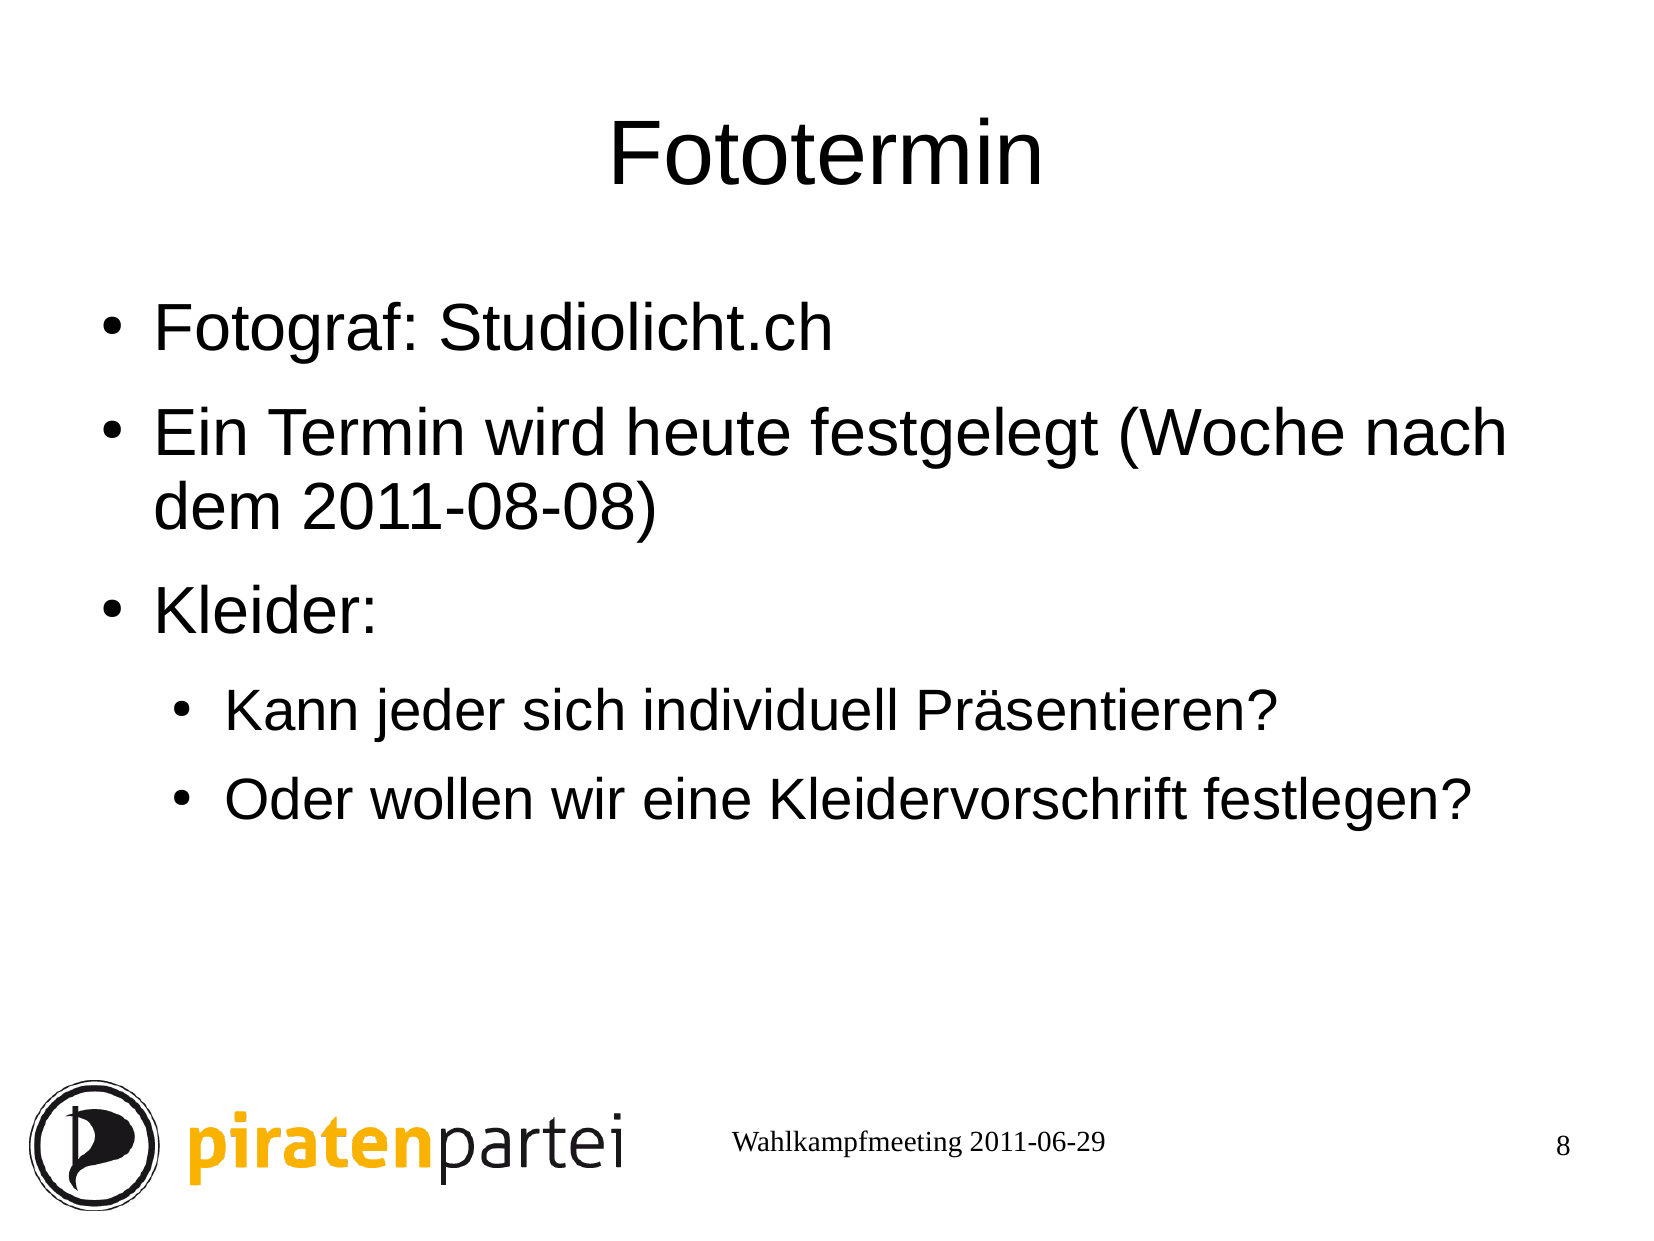

# Fototermin
Fotograf: Studiolicht.ch
Ein Termin wird heute festgelegt (Woche nach dem 2011-08-08)
Kleider:
Kann jeder sich individuell Präsentieren?
Oder wollen wir eine Kleidervorschrift festlegen?
Wahlkampfmeeting 2011-06-29
8